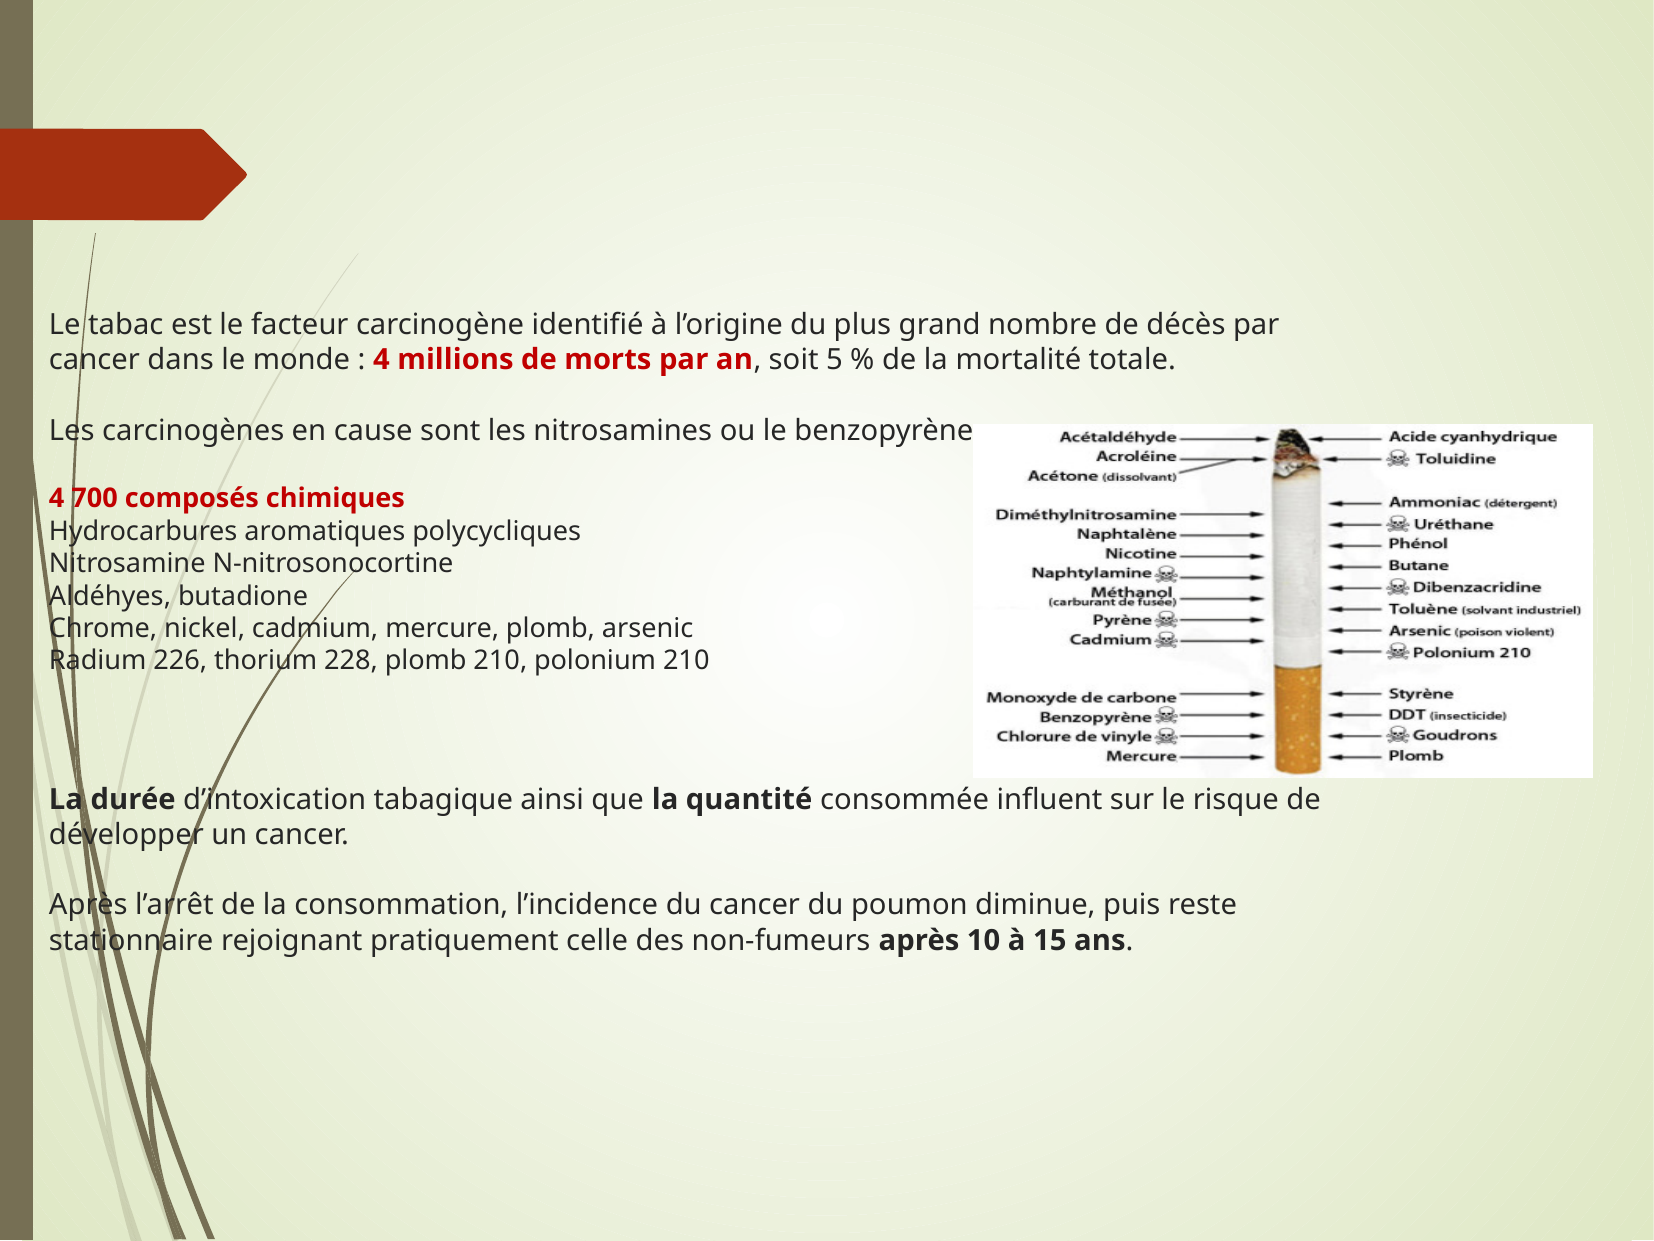

# Le tabac est le facteur carcinogène identifié à l’origine du plus grand nombre de décès par cancer dans le monde : 4 millions de morts par an, soit 5 % de la mortalité totale. Les carcinogènes en cause sont les nitrosamines ou le benzopyrène. 4 700 composés chimiques Hydrocarbures aromatiques polycycliques Nitrosamine N-nitrosonocortine Aldéhyes, butadione Chrome, nickel, cadmium, mercure, plomb, arsenic Radium 226, thorium 228, plomb 210, polonium 210 La durée d’intoxication tabagique ainsi que la quantité consommée influent sur le risque de développer un cancer. Après l’arrêt de la consommation, l’incidence du cancer du poumon diminue, puis reste stationnaire rejoignant pratiquement celle des non-fumeurs après 10 à 15 ans.